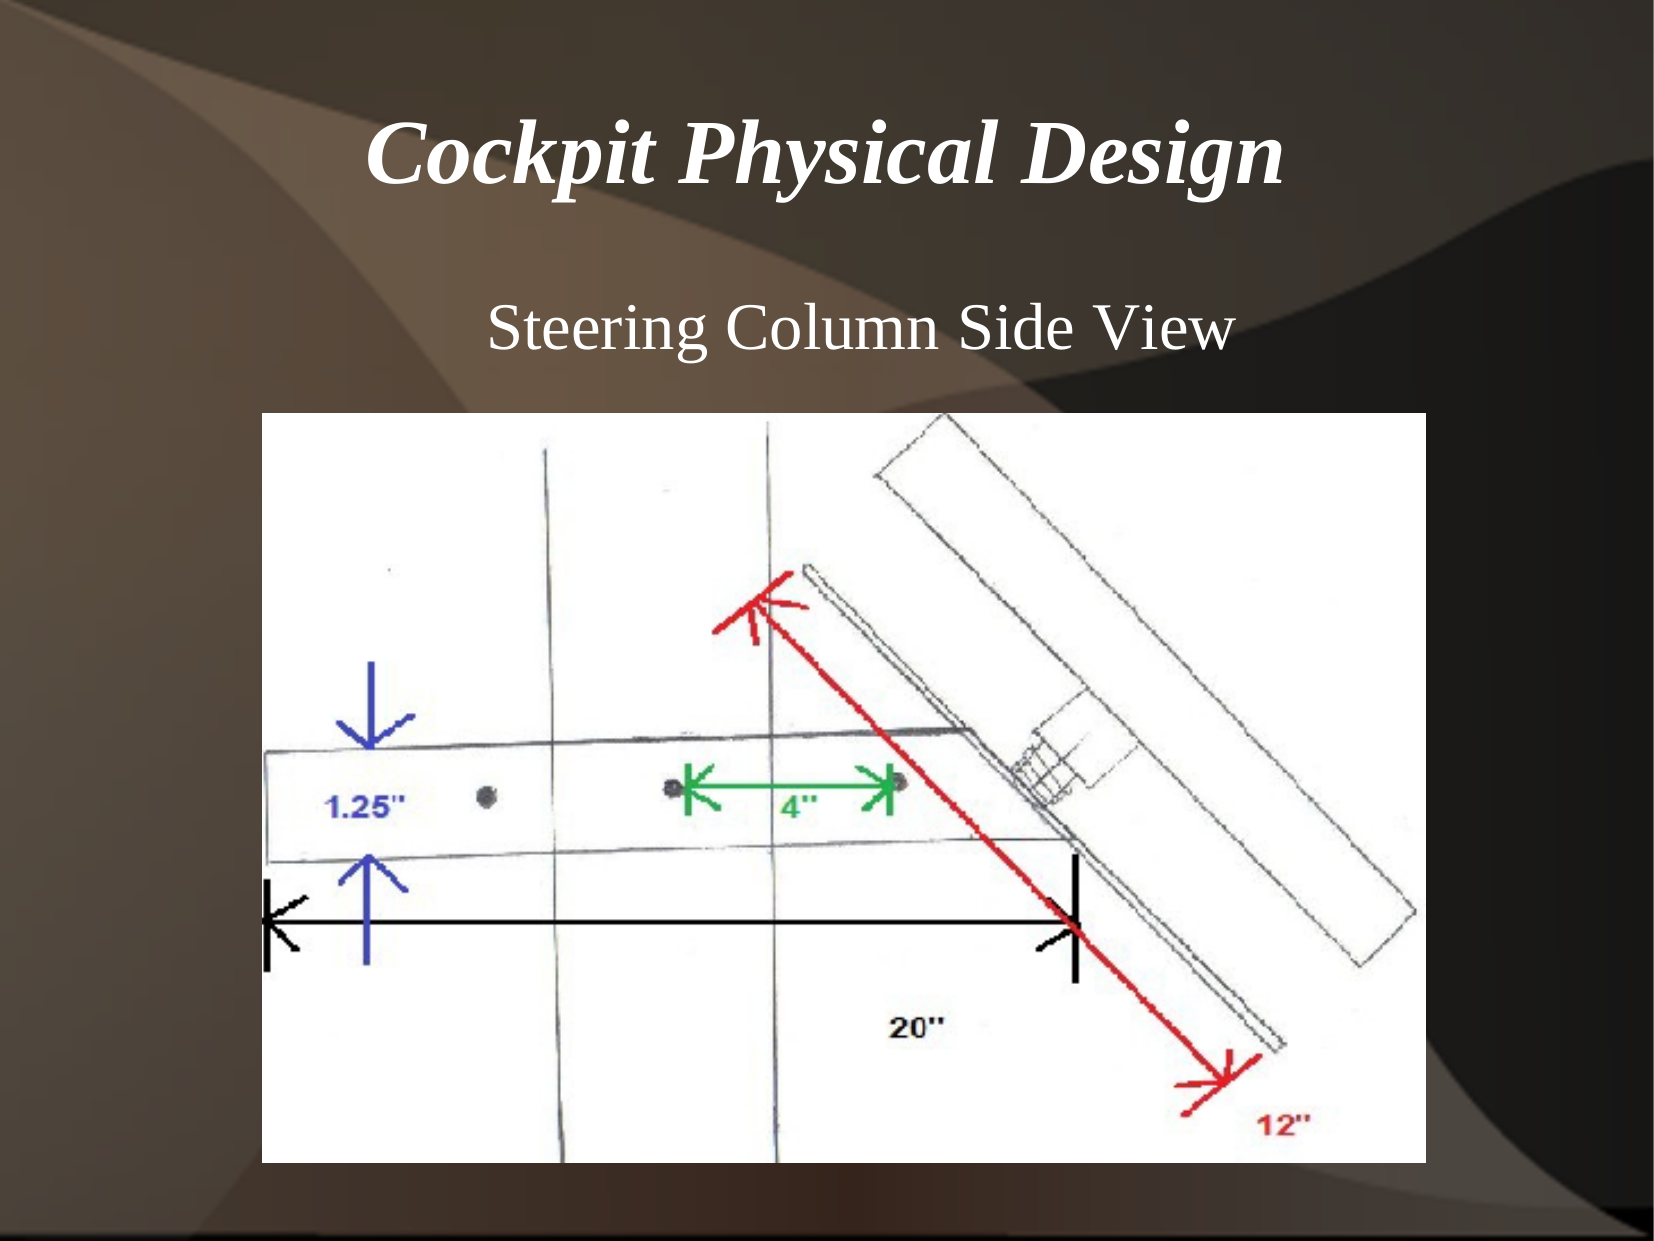

# Cockpit Physical Design
Steering Column Side View